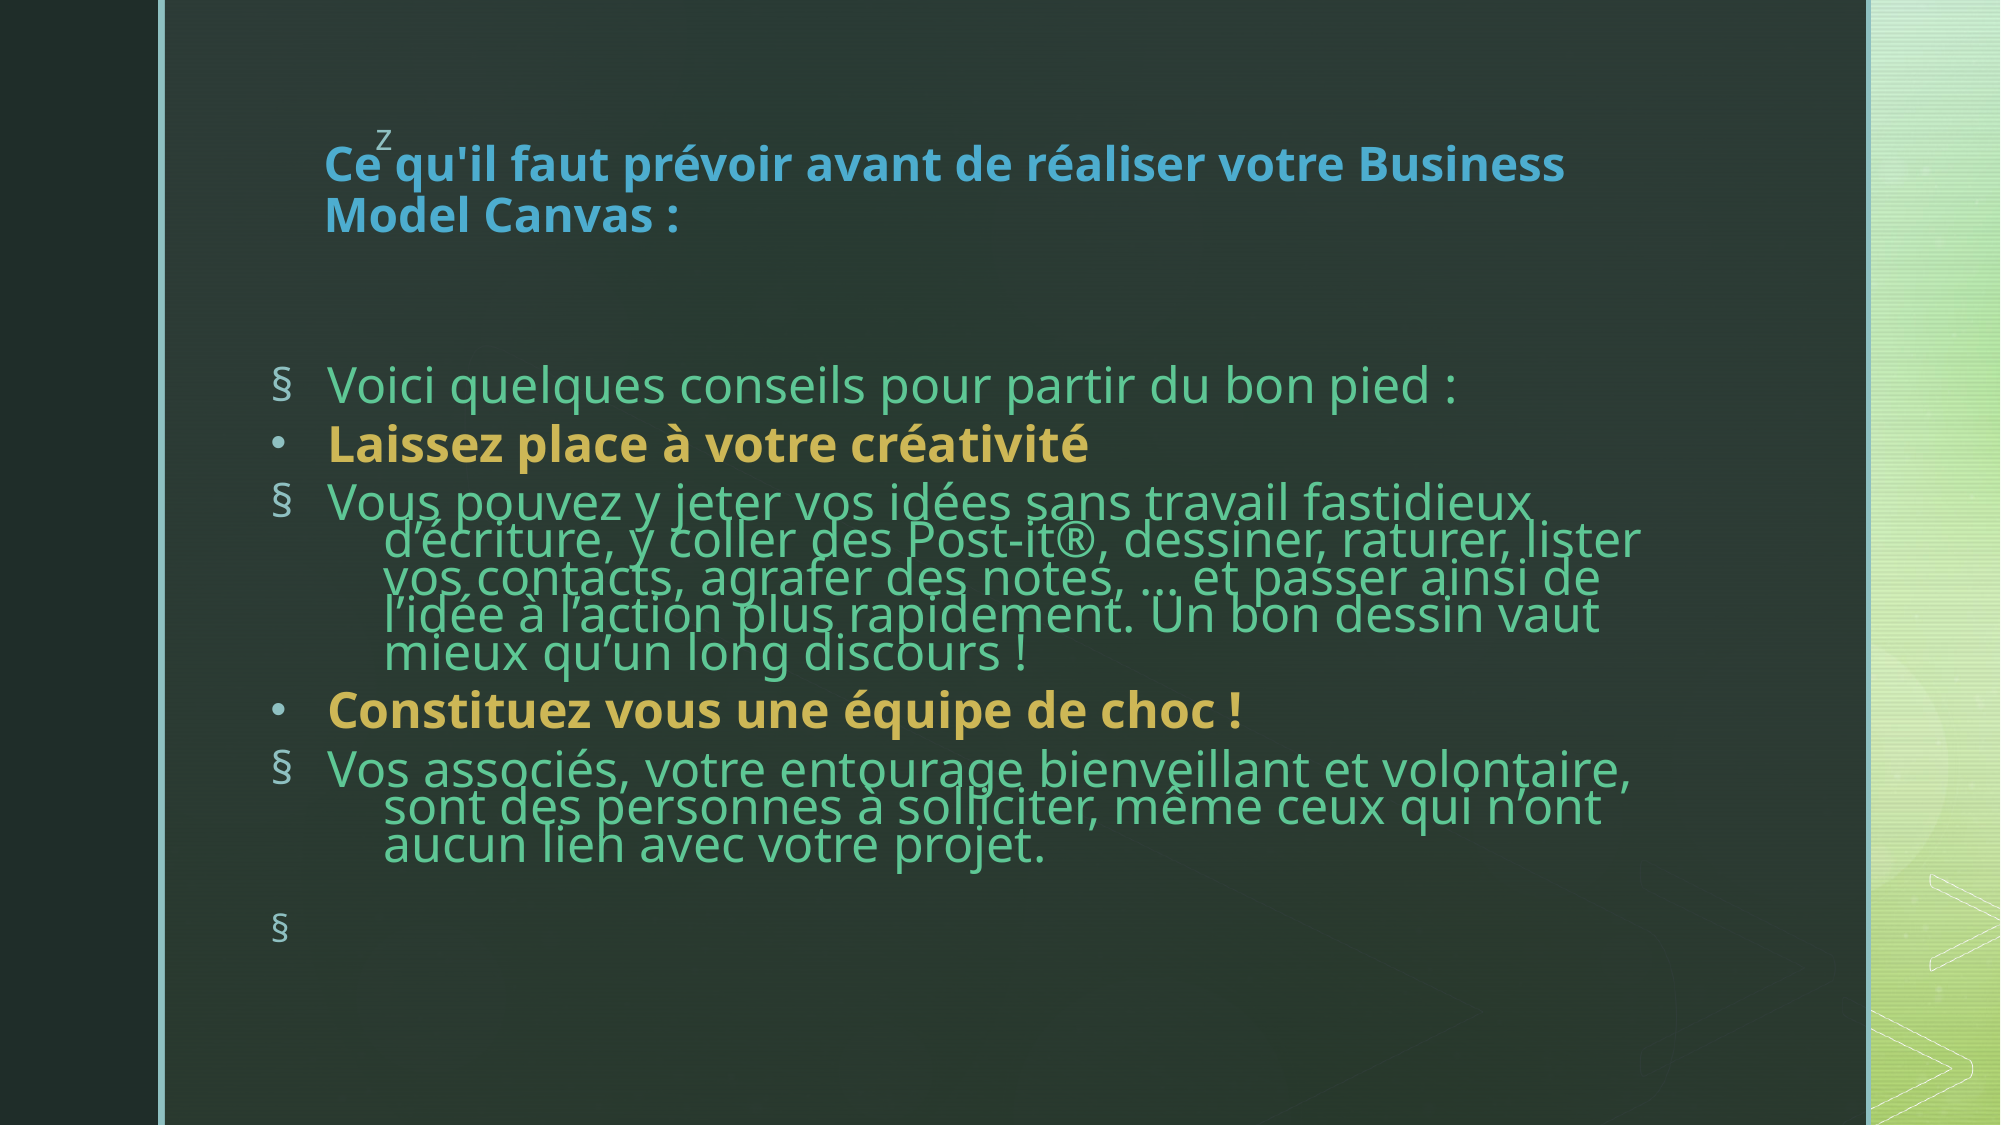

# Ce qu'il faut prévoir avant de réaliser votre Business Model Canvas :
Voici quelques conseils pour partir du bon pied :
Laissez place à votre créativité
Vous pouvez y jeter vos idées sans travail fastidieux d’écriture, y coller des Post-it®, dessiner, raturer, lister vos contacts, agrafer des notes, ... et passer ainsi de l’idée à l’action plus rapidement. Un bon dessin vaut mieux qu’un long discours !
Constituez vous une équipe de choc !
Vos associés, votre entourage bienveillant et volontaire, sont des personnes à solliciter, même ceux qui n’ont aucun lien avec votre projet.